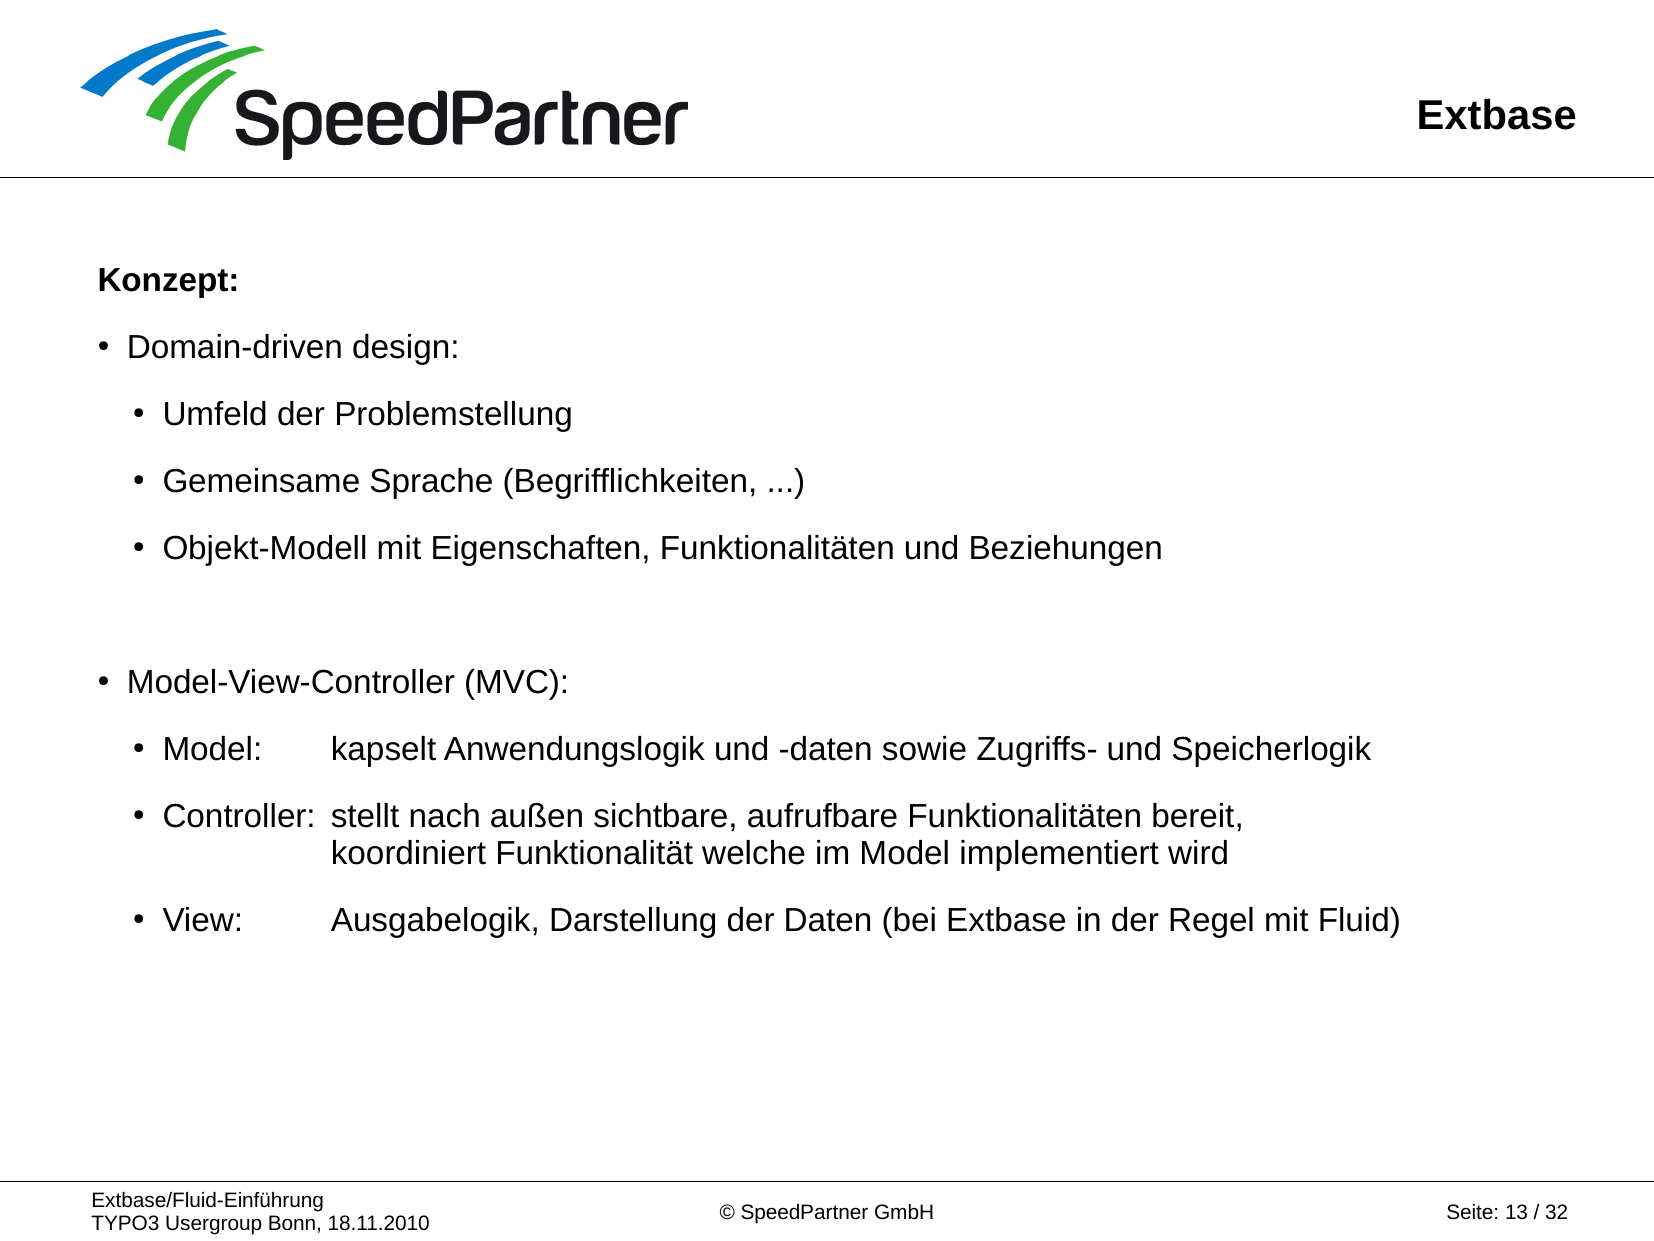

# Extbase
Konzept:
Domain-driven design:
Umfeld der Problemstellung
Gemeinsame Sprache (Begrifflichkeiten, ...)
Objekt-Modell mit Eigenschaften, Funktionalitäten und Beziehungen
Model-View-Controller (MVC):
Model:	kapselt Anwendungslogik und -daten sowie Zugriffs- und Speicherlogik
Controller:	stellt nach außen sichtbare, aufrufbare Funktionalitäten bereit,
	koordiniert Funktionalität welche im Model implementiert wird
View:	Ausgabelogik, Darstellung der Daten (bei Extbase in der Regel mit Fluid)